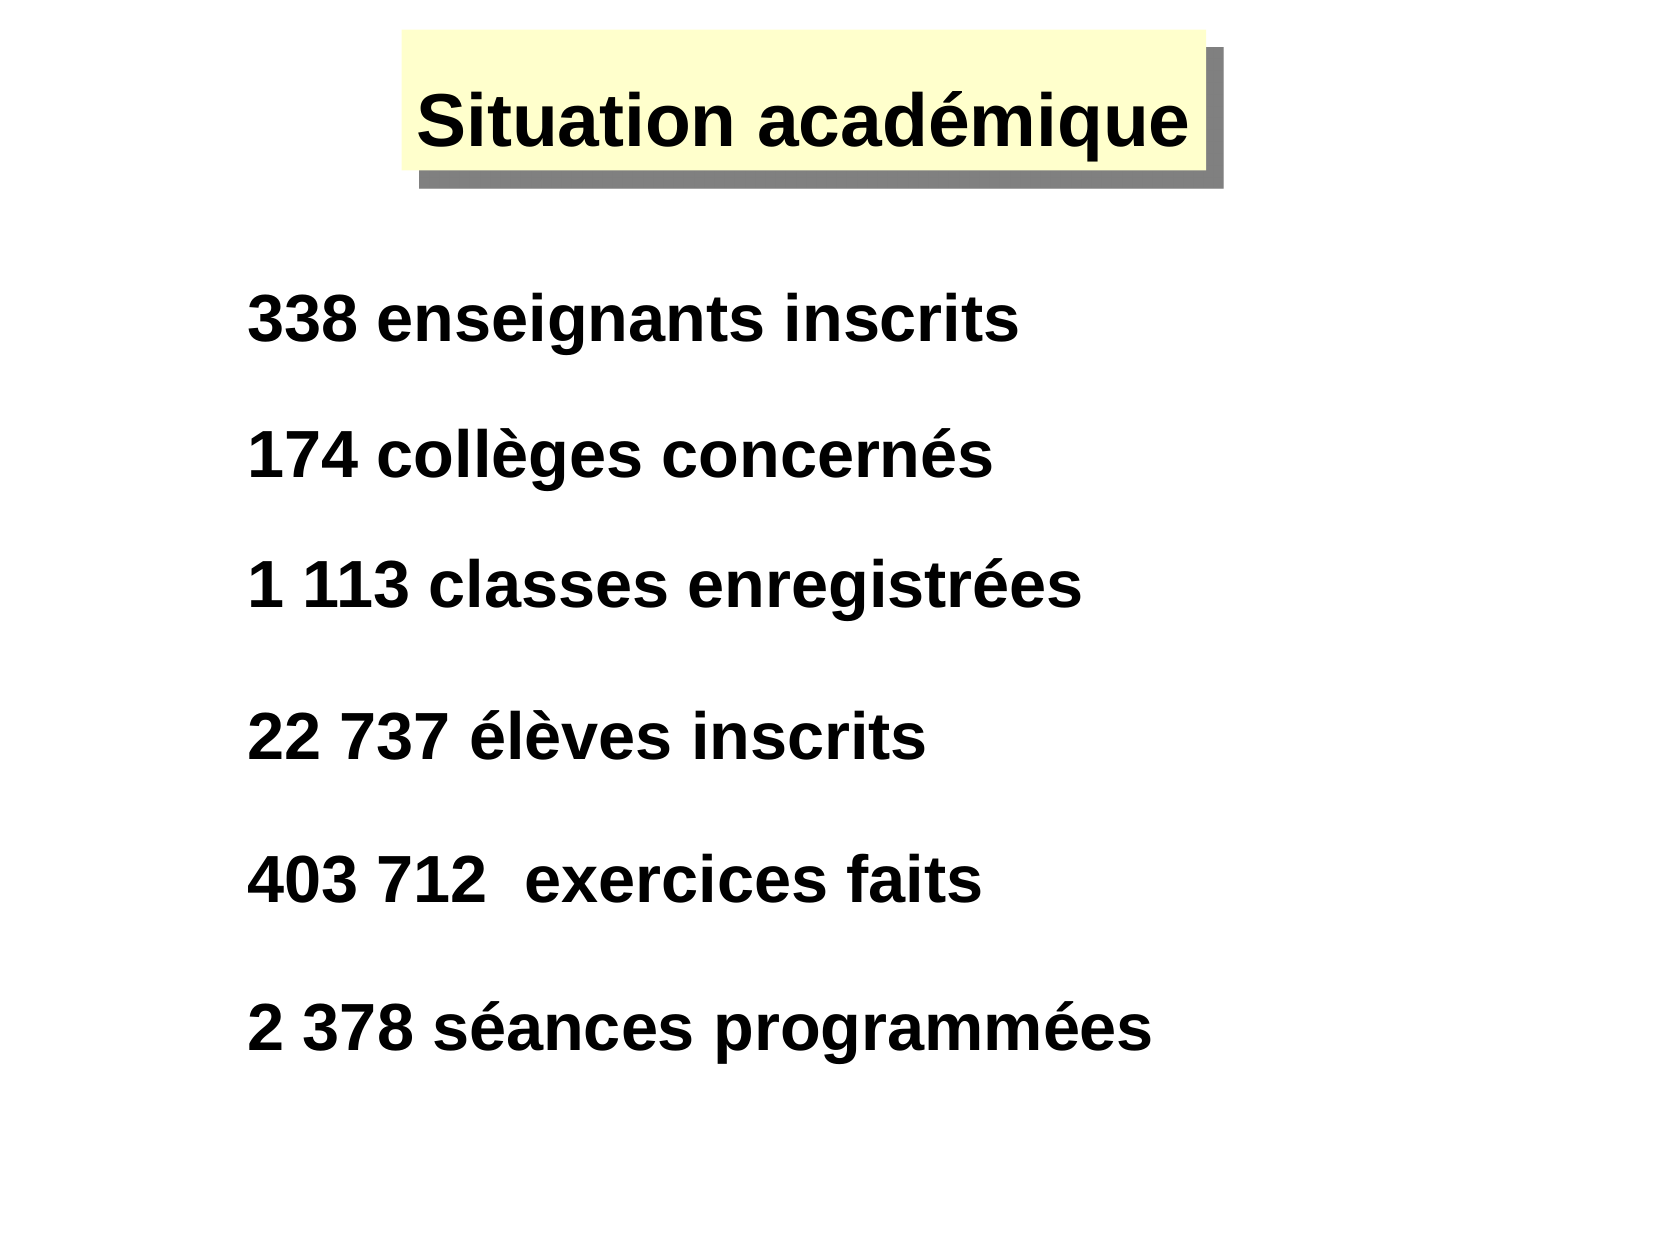

Situation académique
 338 enseignants inscrits
 174 collèges concernés
 1 113 classes enregistrées
 22 737 élèves inscrits
 403 712 exercices faits
 2 378 séances programmées